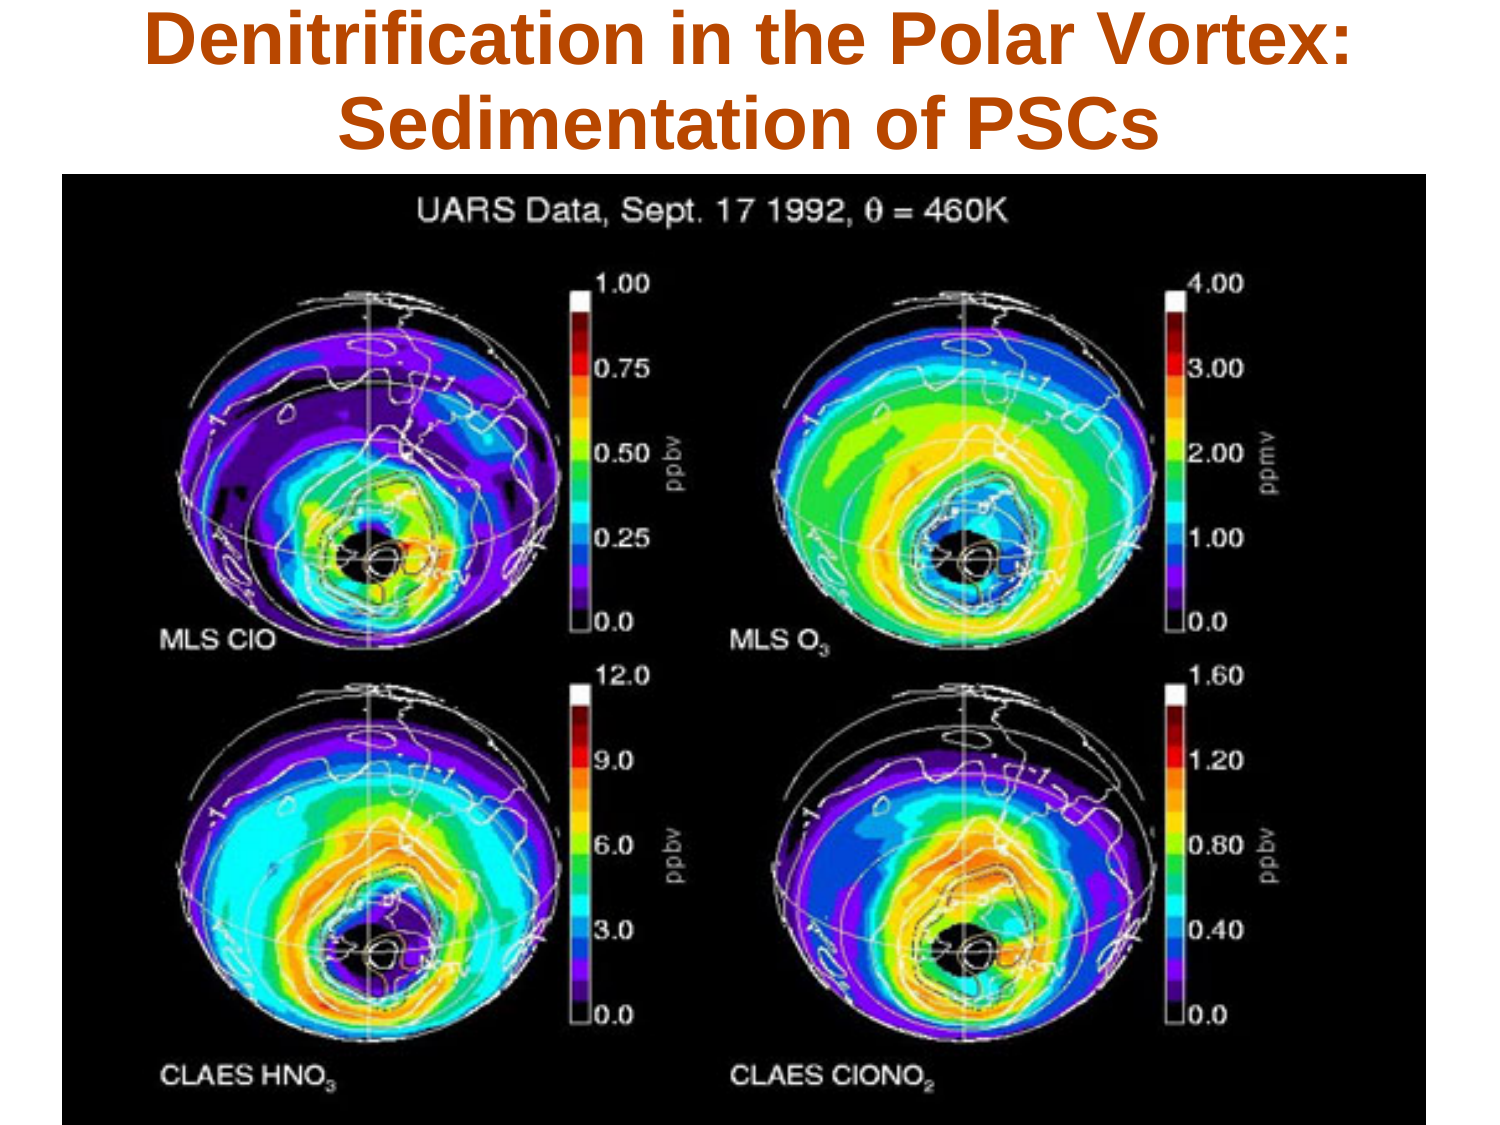

Denitrification in the Polar Vortex:
Sedimentation of PSCs